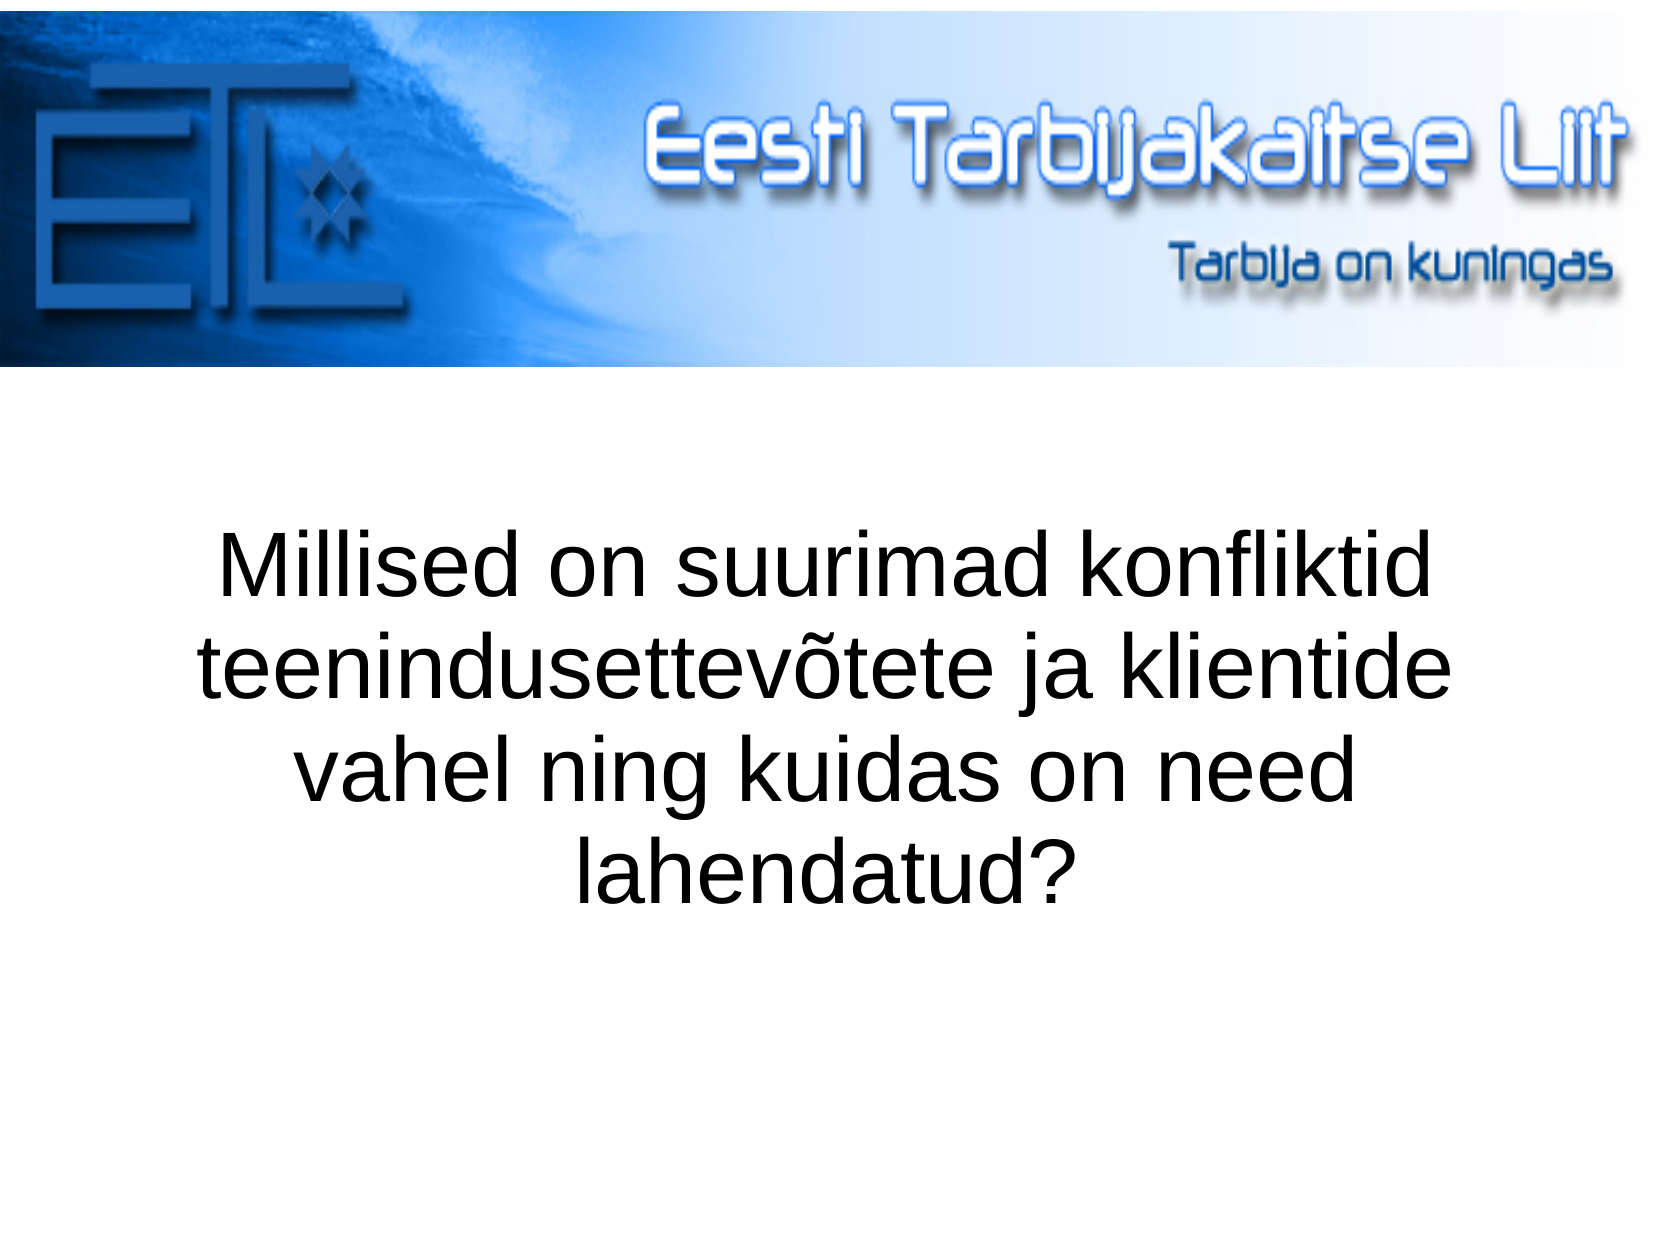

# Millised on suurimad konfliktid teenindusettevõtete ja klientide vahel ning kuidas on need lahendatud?